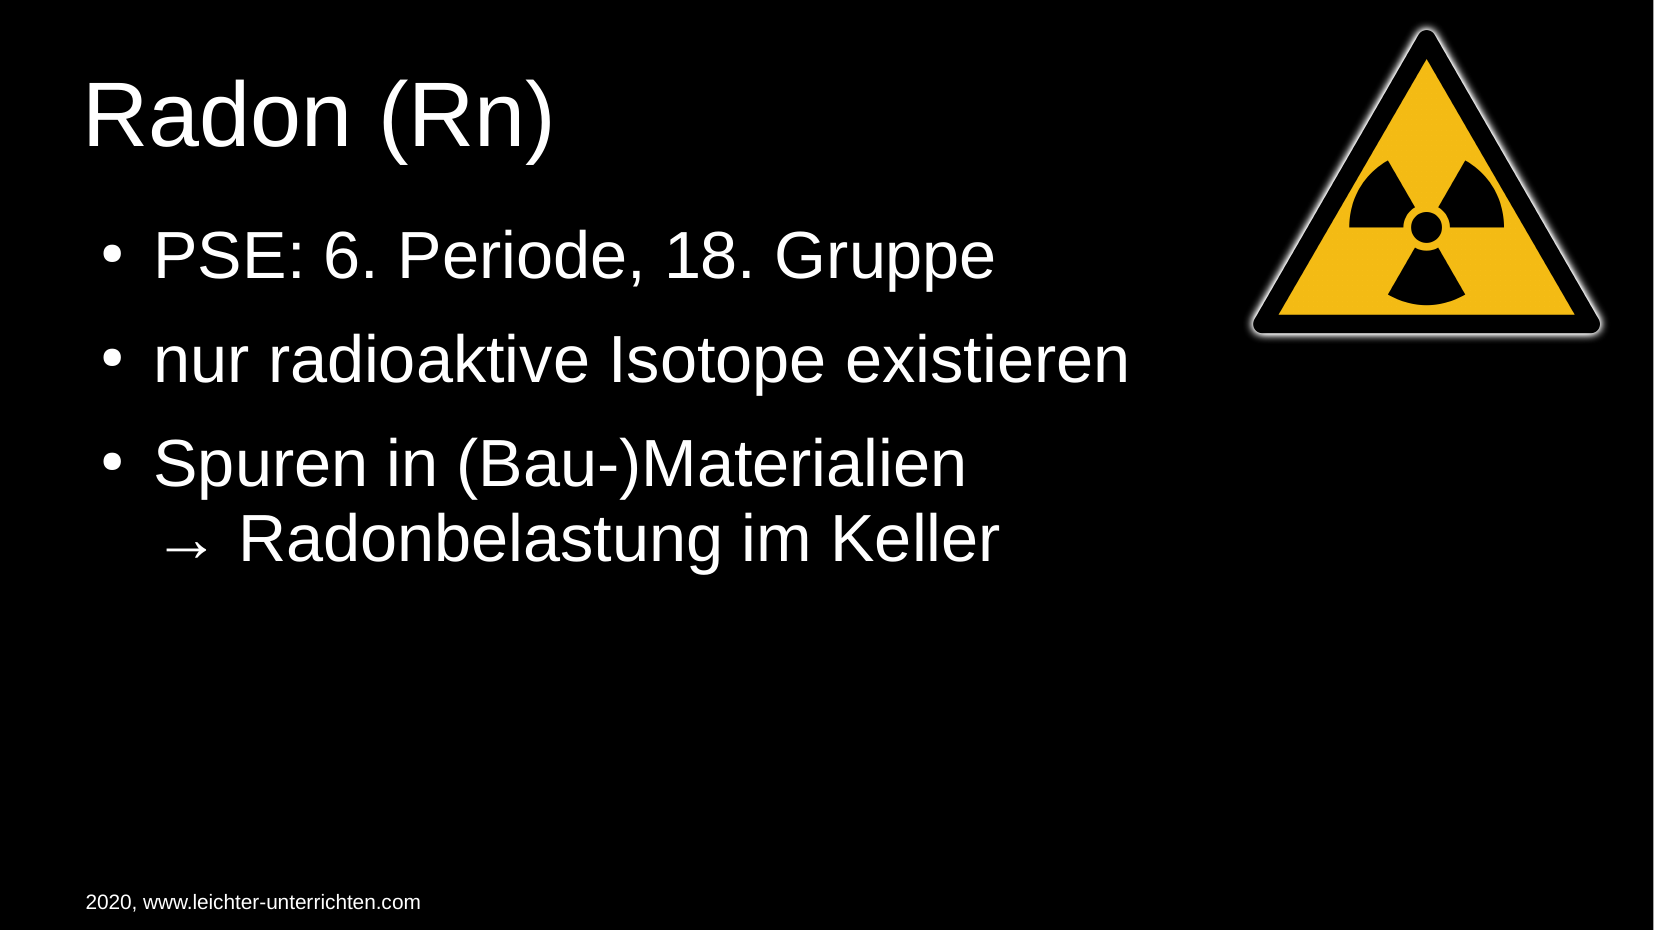

# Radon (Rn)
PSE: 6. Periode, 18. Gruppe
nur radioaktive Isotope existieren
Spuren in (Bau-)Materialien
→ Radonbelastung im Keller